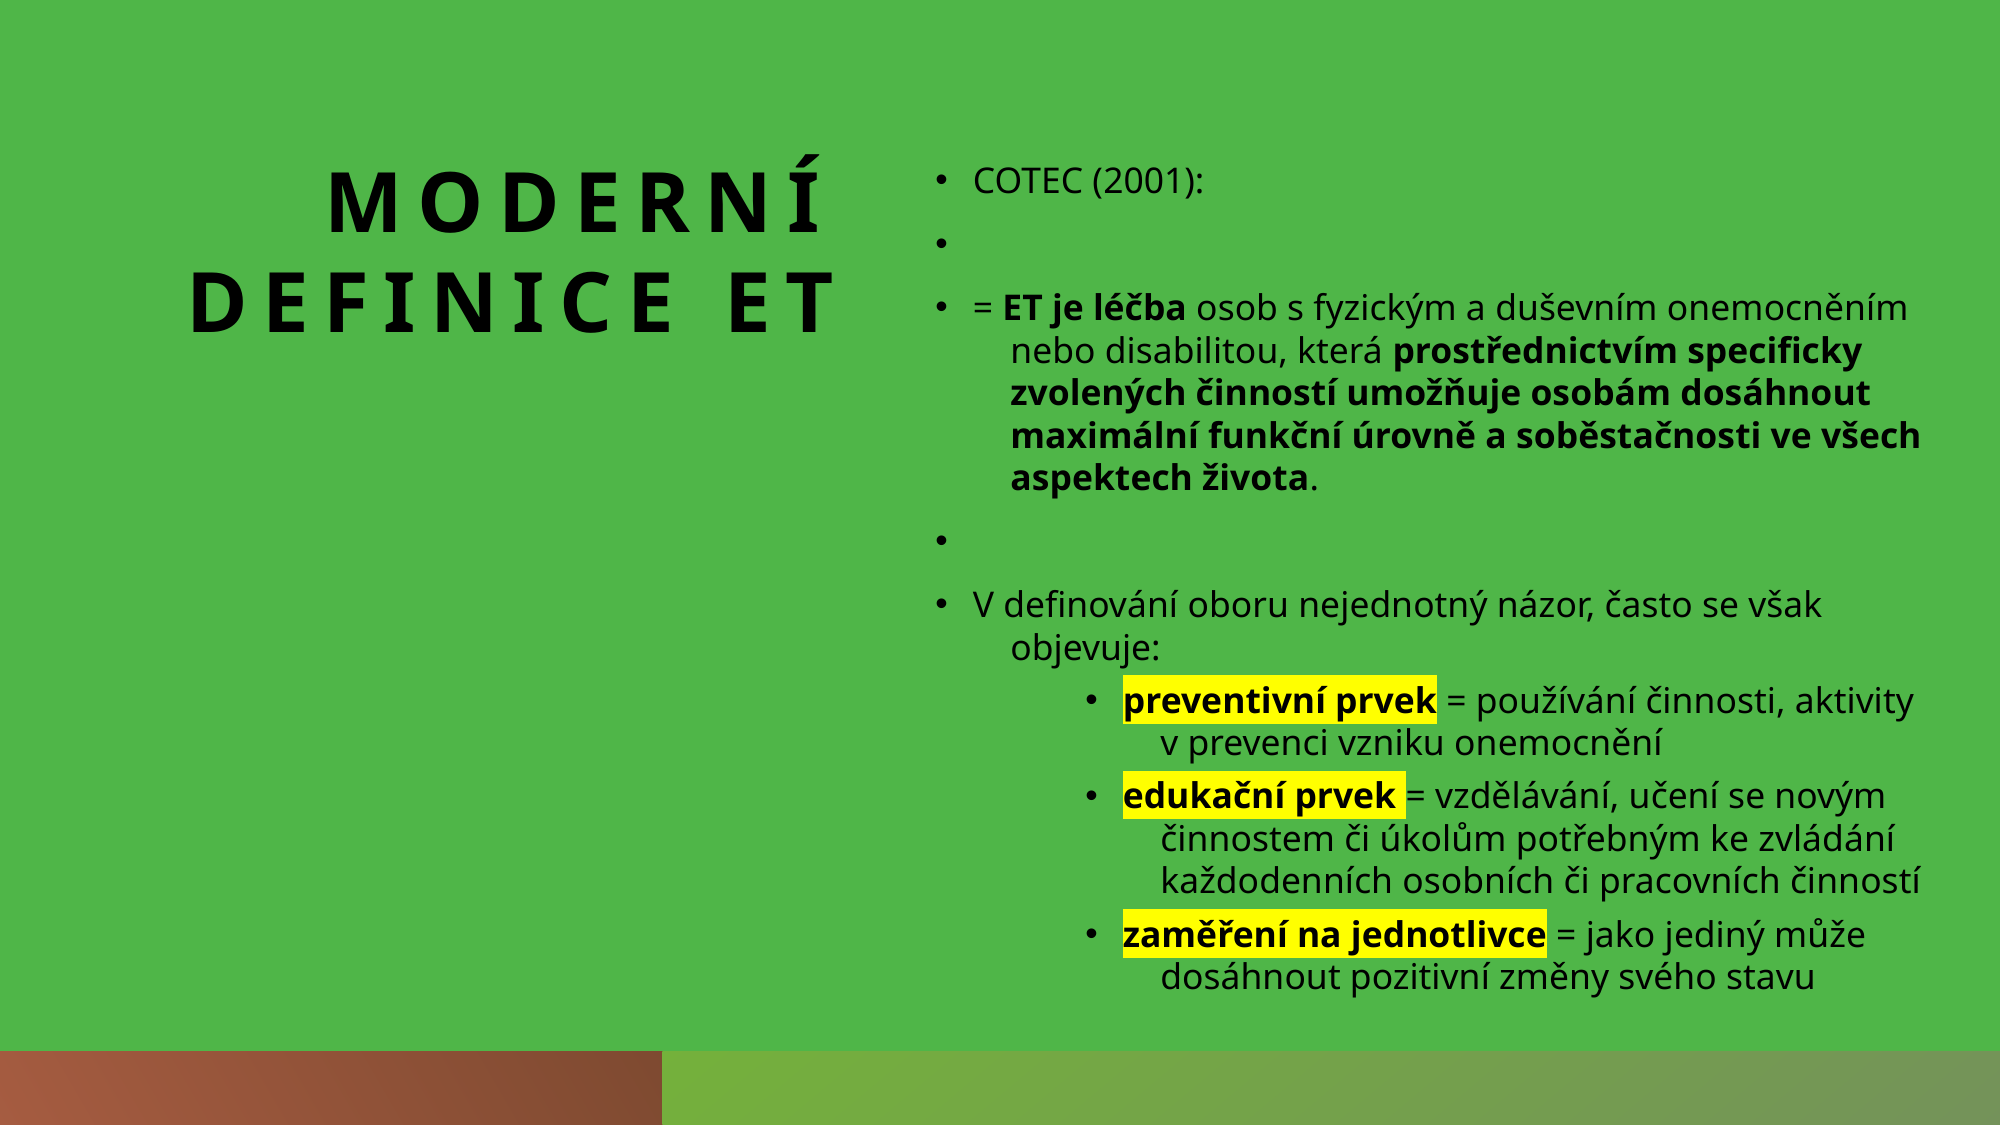

# Moderní definice et
COTEC (2001):
= ET je léčba osob s fyzickým a duševním onemocněním nebo disabilitou, která prostřednictvím specificky zvolených činností umožňuje osobám dosáhnout maximální funkční úrovně a soběstačnosti ve všech aspektech života.
V definování oboru nejednotný názor, často se však objevuje:
preventivní prvek = používání činnosti, aktivity v prevenci vzniku onemocnění
edukační prvek = vzdělávání, učení se novým činnostem či úkolům potřebným ke zvládání každodenních osobních či pracovních činností
zaměření na jednotlivce = jako jediný může dosáhnout pozitivní změny svého stavu